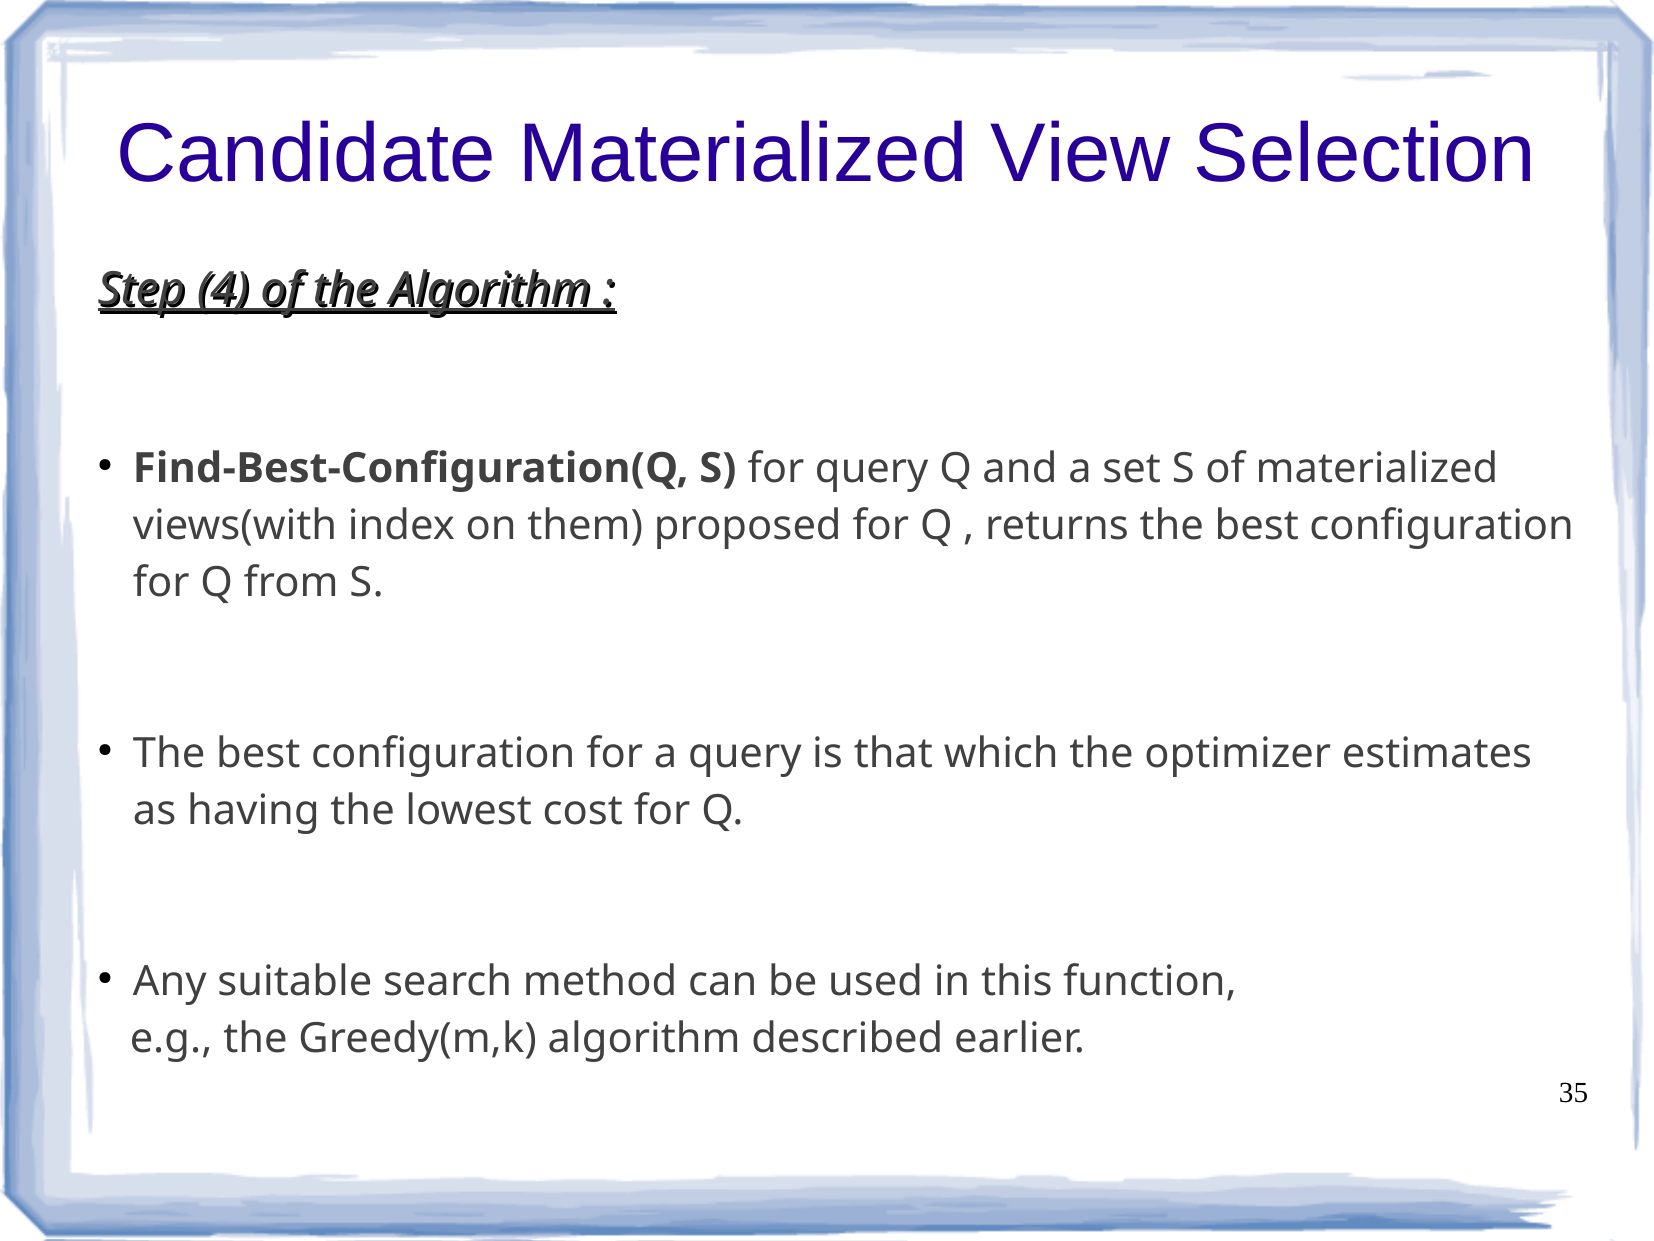

# Candidate Materialized View Selection
Step (4) of the Algorithm :
Find-Best-Configuration(Q, S) for query Q and a set S of materialized views(with index on them) proposed for Q , returns the best configuration for Q from S.
The best configuration for a query is that which the optimizer estimates as having the lowest cost for Q.
Any suitable search method can be used in this function,
 e.g., the Greedy(m,k) algorithm described earlier.
35